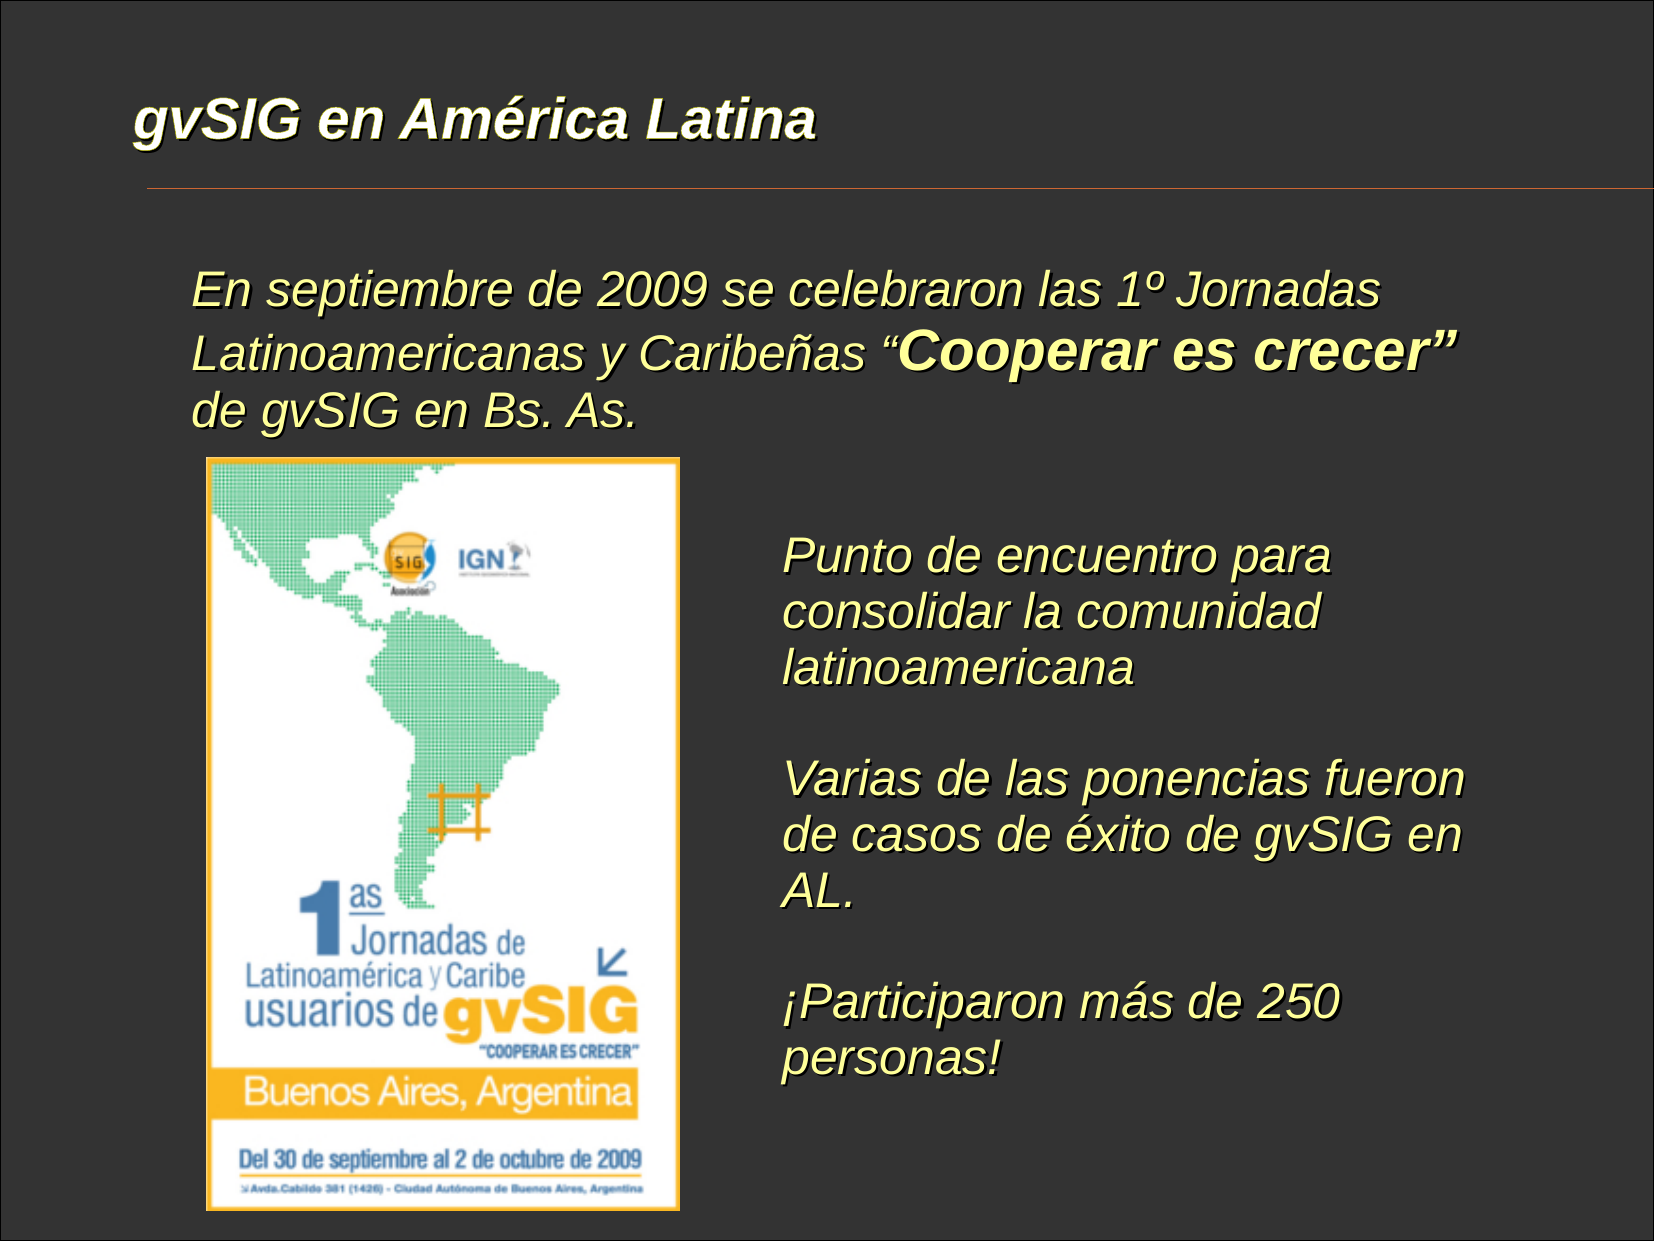

gvSIG en América Latina
En septiembre de 2009 se celebraron las 1º Jornadas Latinoamericanas y Caribeñas “Cooperar es crecer” de gvSIG en Bs. As.
Punto de encuentro para consolidar la comunidad latinoamericana
Varias de las ponencias fueron de casos de éxito de gvSIG en AL.
¡Participaron más de 250 personas!